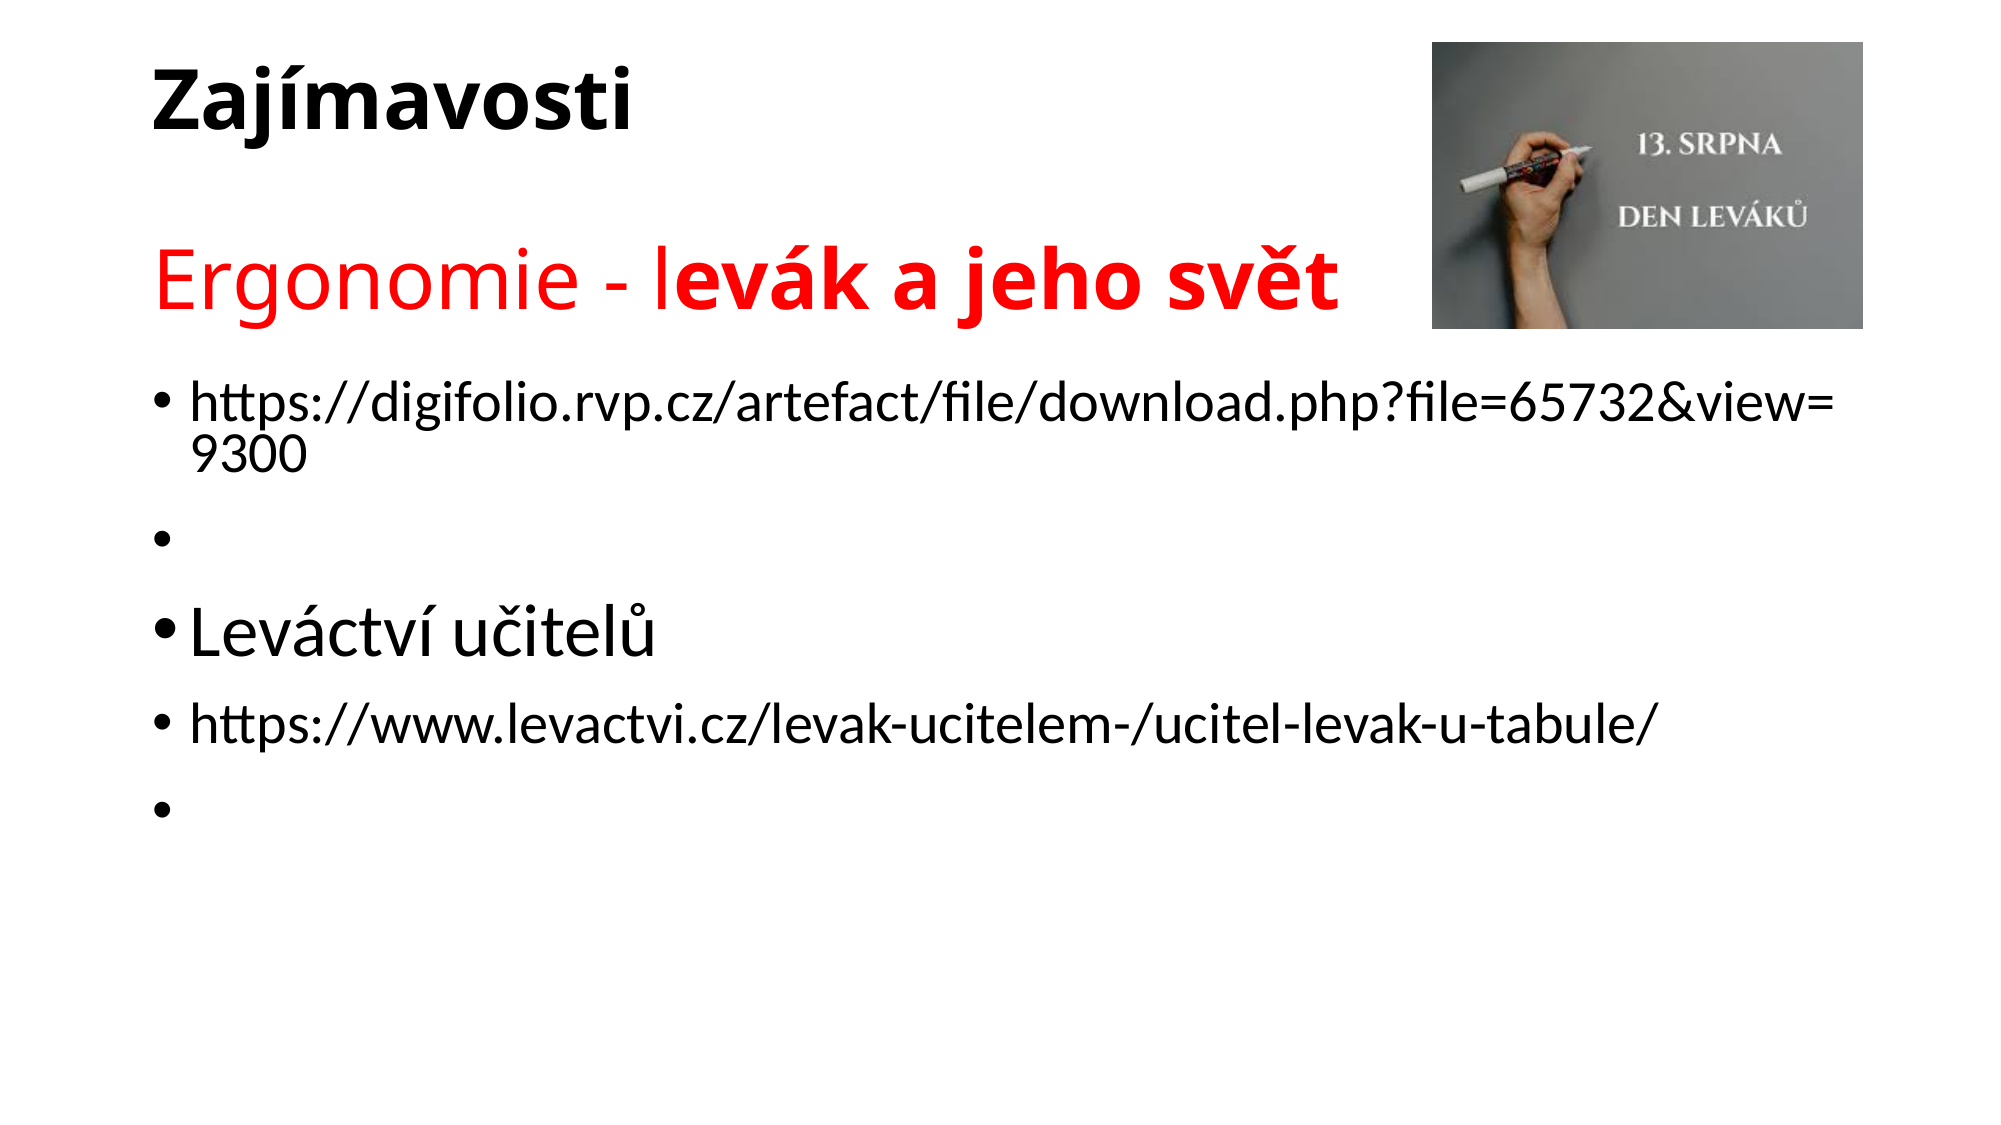

# Zajímavosti Ergonomie - levák a jeho svět
https://digifolio.rvp.cz/artefact/file/download.php?file=65732&view=9300
Leváctví učitelů
https://www.levactvi.cz/levak-ucitelem-/ucitel-levak-u-tabule/